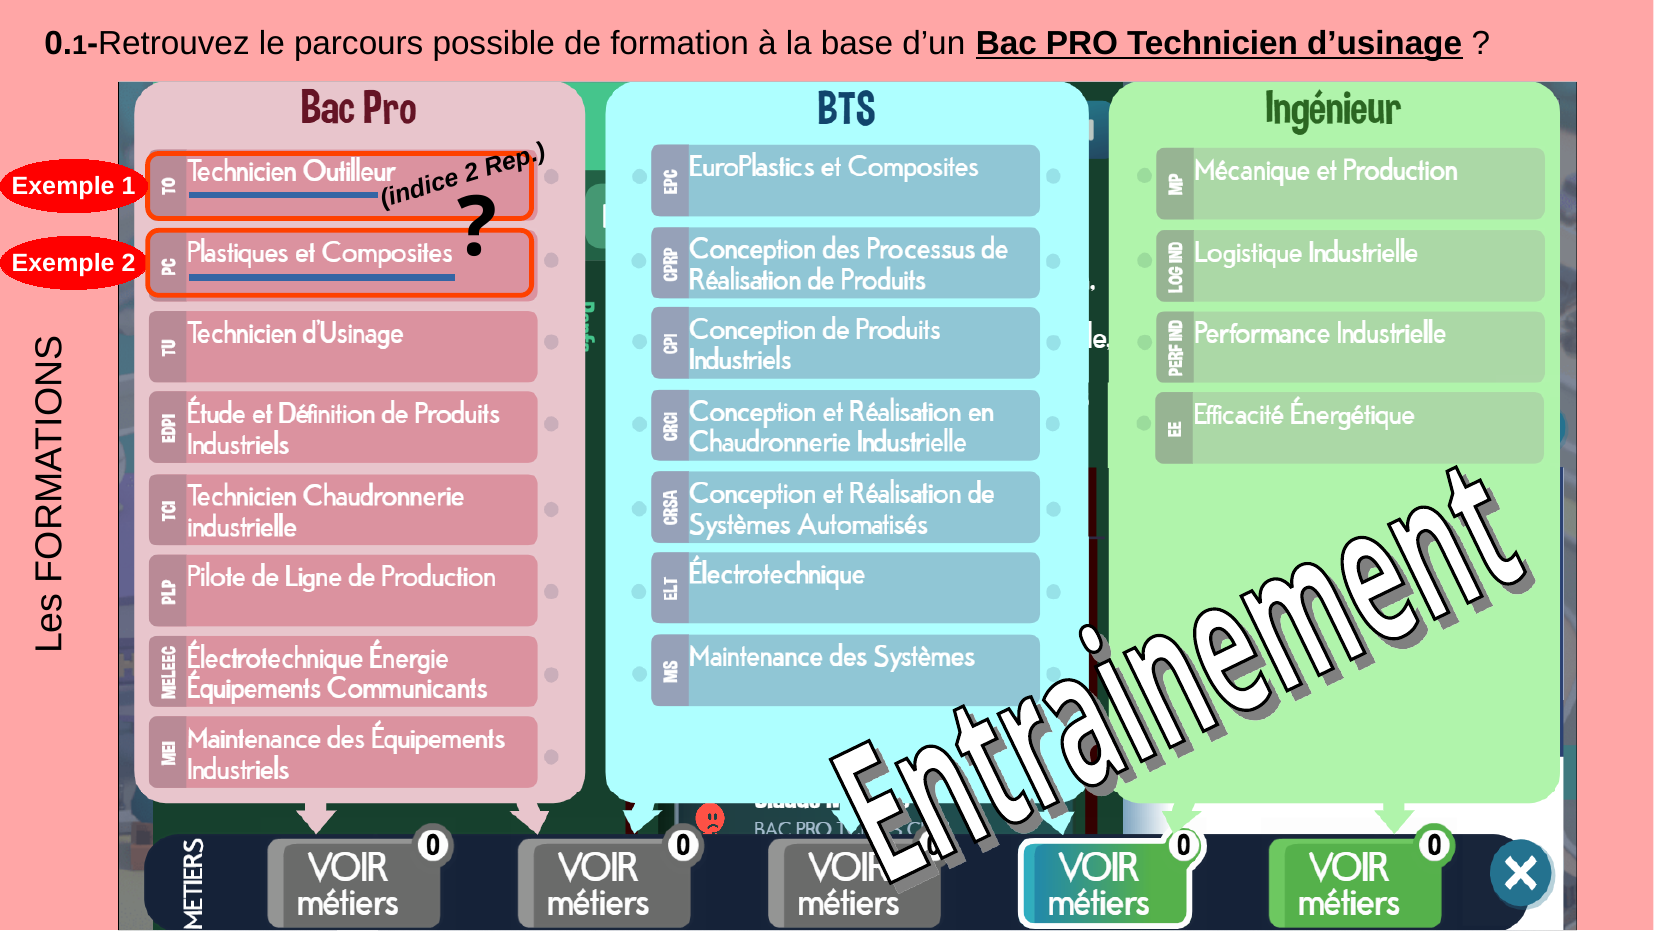

0.1-Retrouvez le parcours possible de formation à la base d’un Bac PRO Technicien d’usinage ?
(indice 2 Rep.)
Exemple 1
?
Exemple 1
Exemple 2
Les FORMATIONS
Entrainement